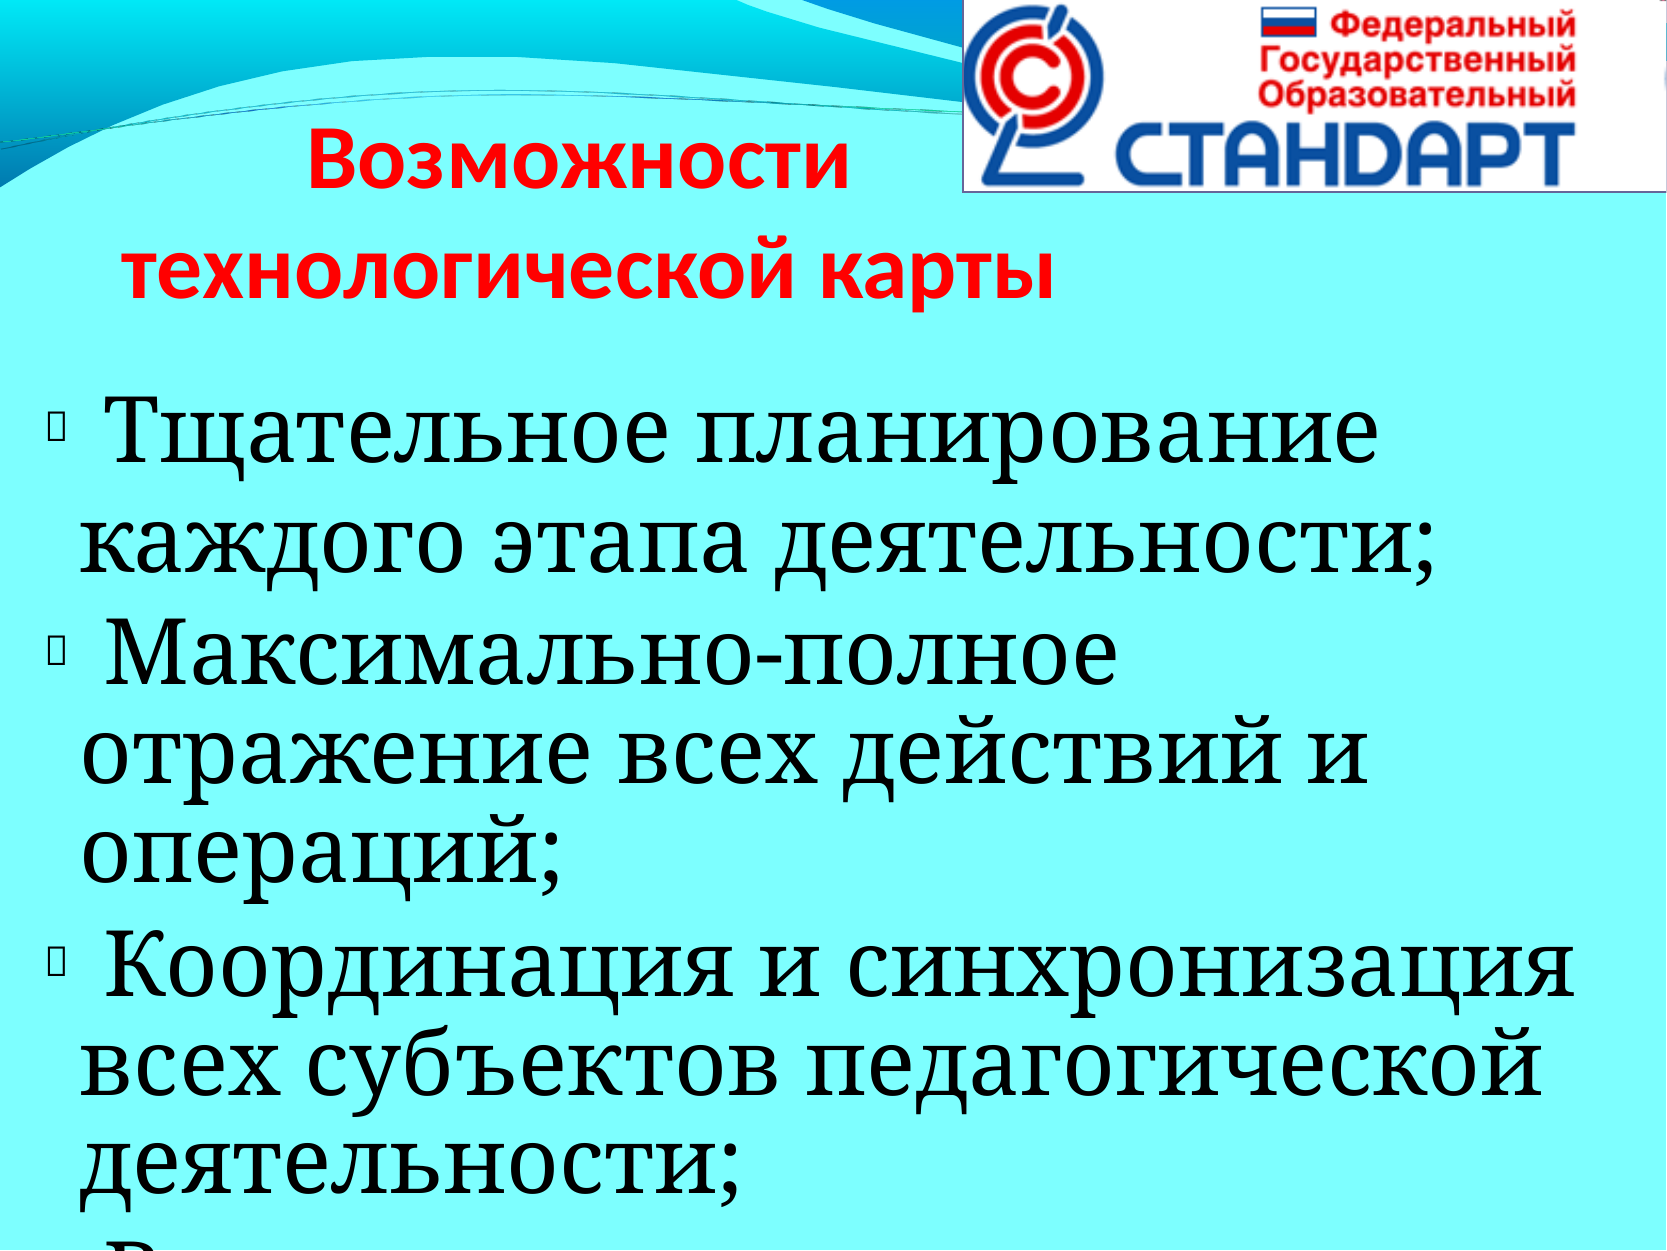

Возможности
технологической карты
 Тщательное планирование каждого этапа деятельности;
 Максимально-полное отражение всех действий и операций;
 Координация и синхронизация всех субъектов педагогической деятельности;
 Введение самооценки учащихся на каждом этапе урока.